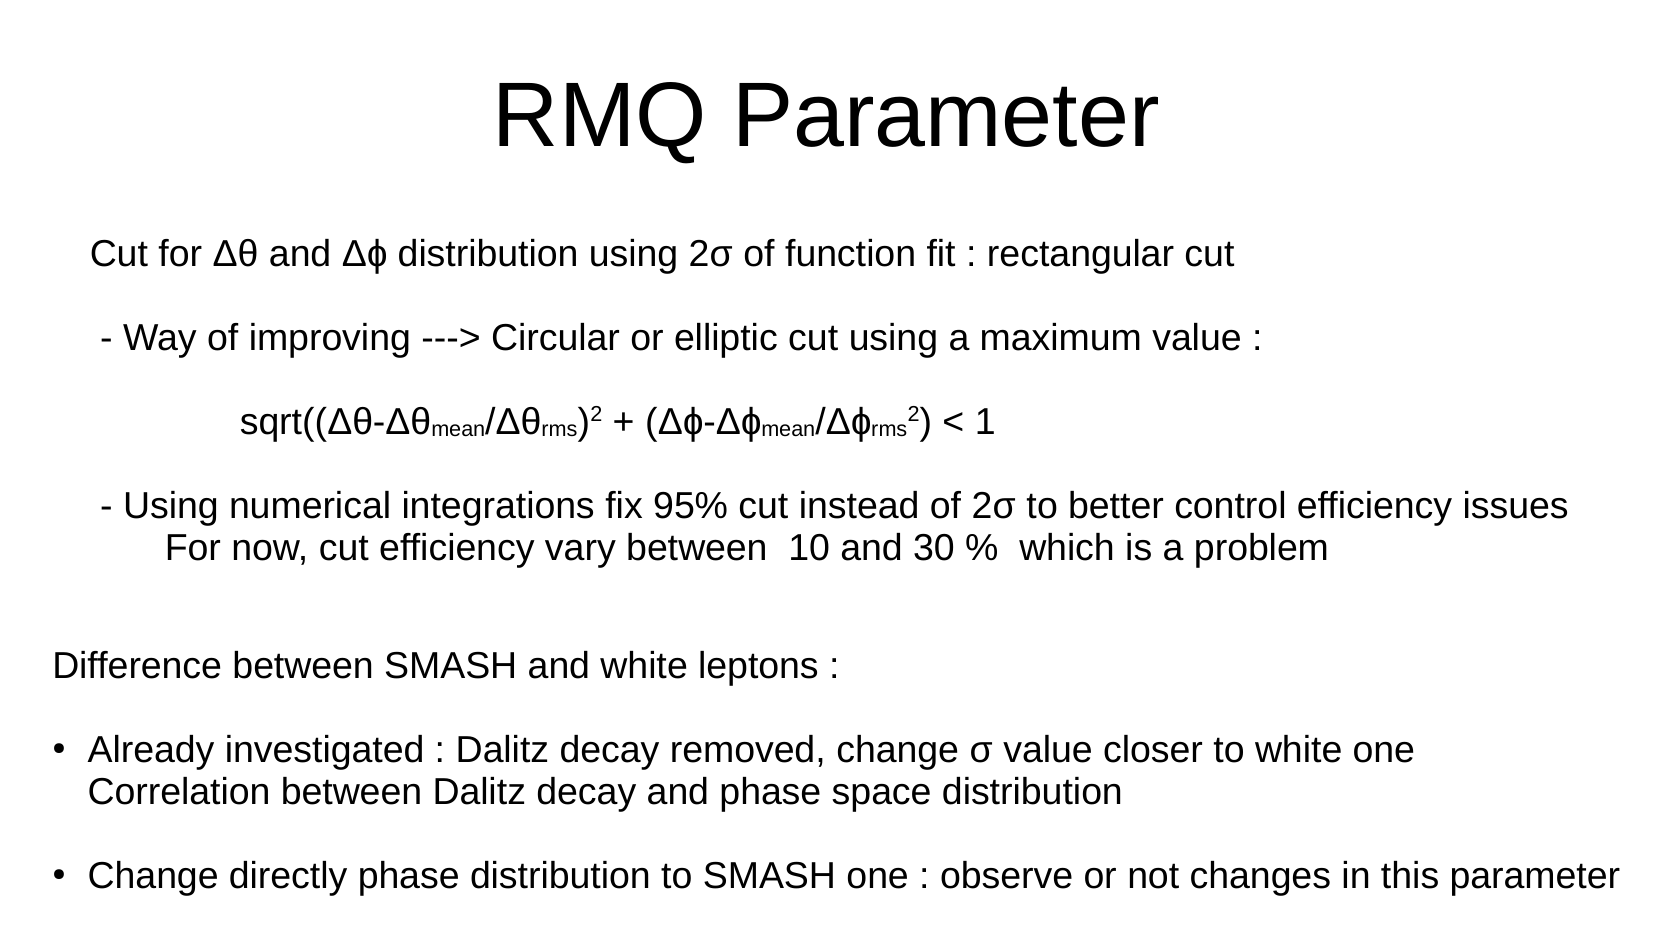

# RMQ Parameter
Cut for Δθ and Δɸ distribution using 2σ of function fit : rectangular cut
 - Way of improving ---> Circular or elliptic cut using a maximum value :
		sqrt((Δθ-Δθmean/Δθrms)2 + (Δɸ-Δɸmean/Δɸrms2) < 1
 - Using numerical integrations fix 95% cut instead of 2σ to better control efficiency issues
	For now, cut efficiency vary between 10 and 30 % which is a problem
Difference between SMASH and white leptons :
Already investigated : Dalitz decay removed, change σ value closer to white one
Correlation between Dalitz decay and phase space distribution
Change directly phase distribution to SMASH one : observe or not changes in this parameter